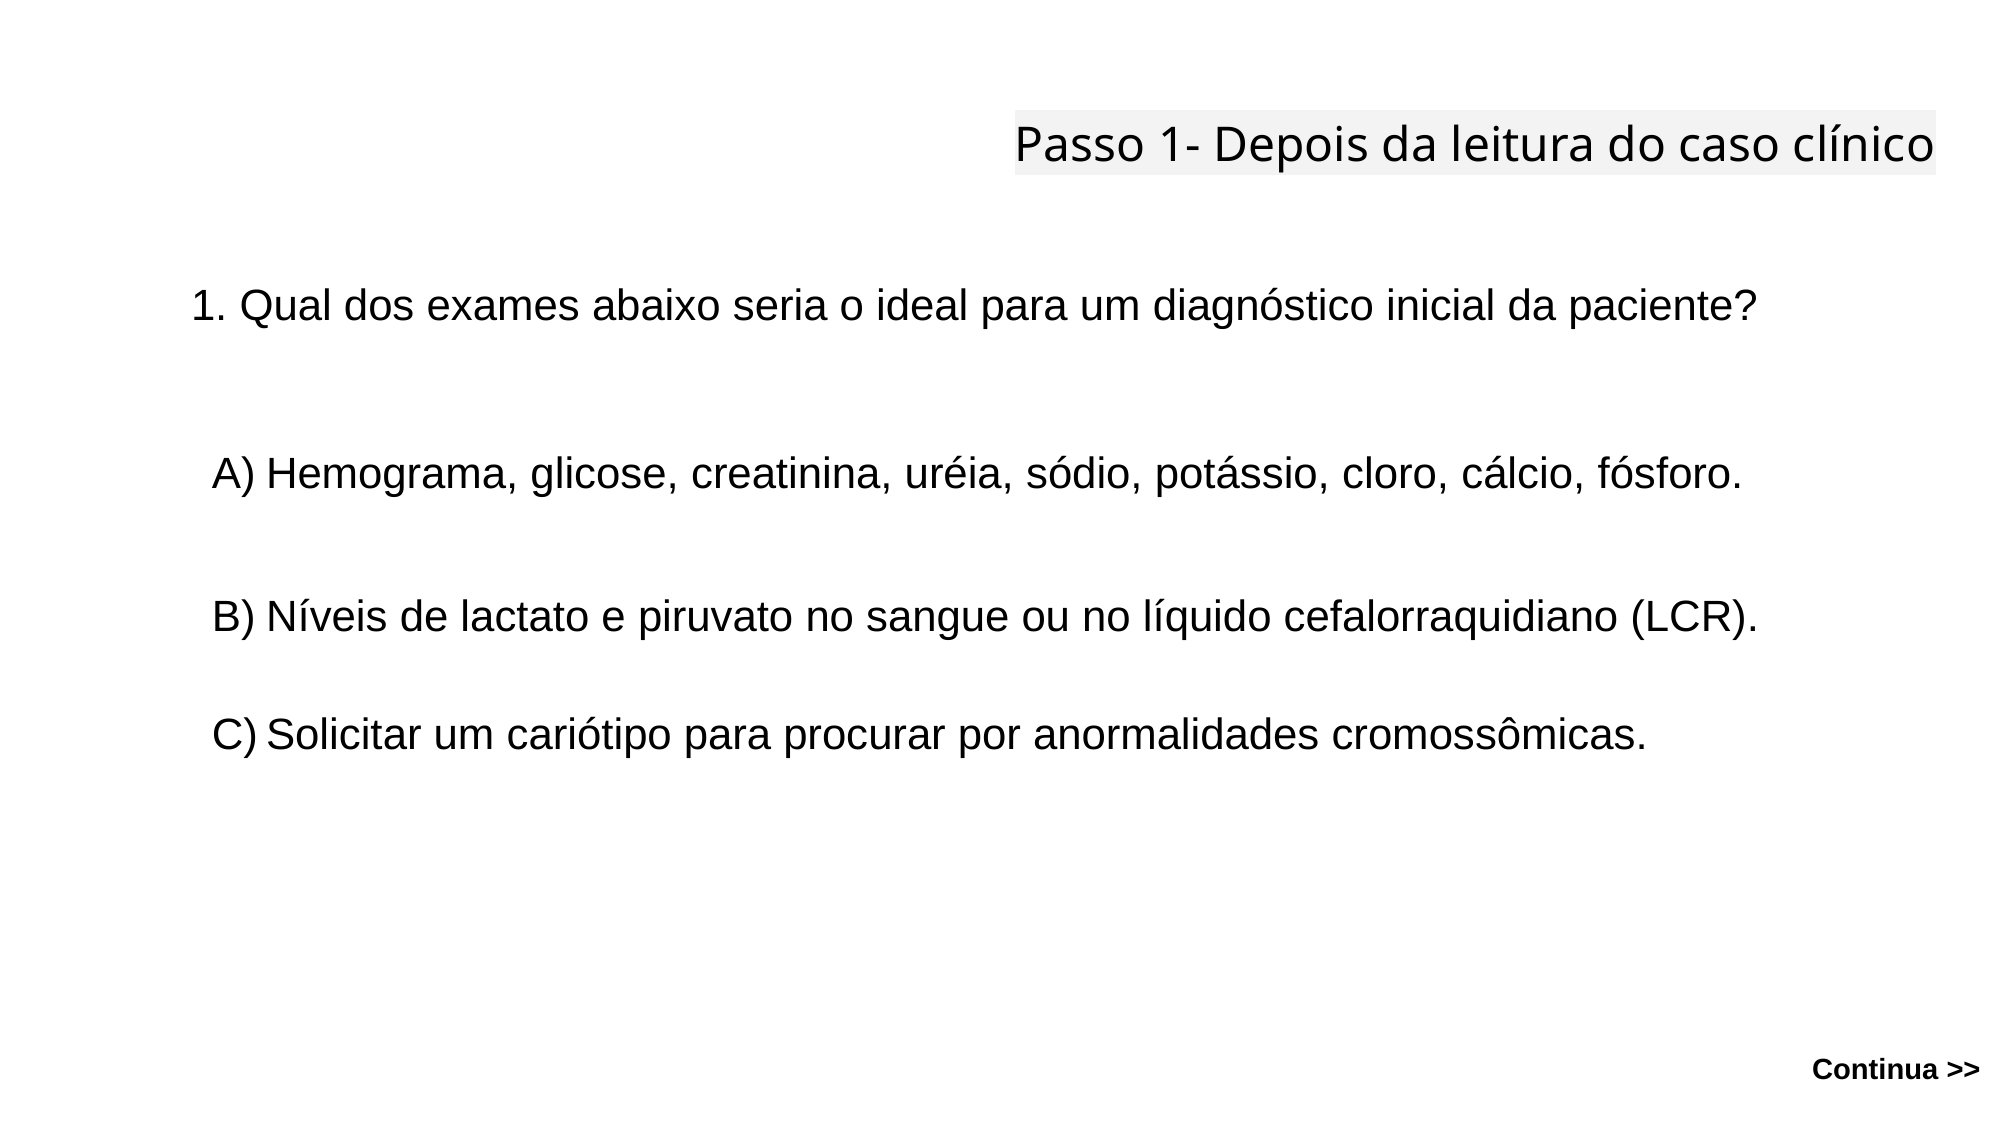

# Passo 1- Depois da leitura do caso clínico
1. Qual dos exames abaixo seria o ideal para um diagnóstico inicial da paciente?
Hemograma, glicose, creatinina, uréia, sódio, potássio, cloro, cálcio, fósforo.
Níveis de lactato e piruvato no sangue ou no líquido cefalorraquidiano (LCR).
Solicitar um cariótipo para procurar por anormalidades cromossômicas.
Continua >>